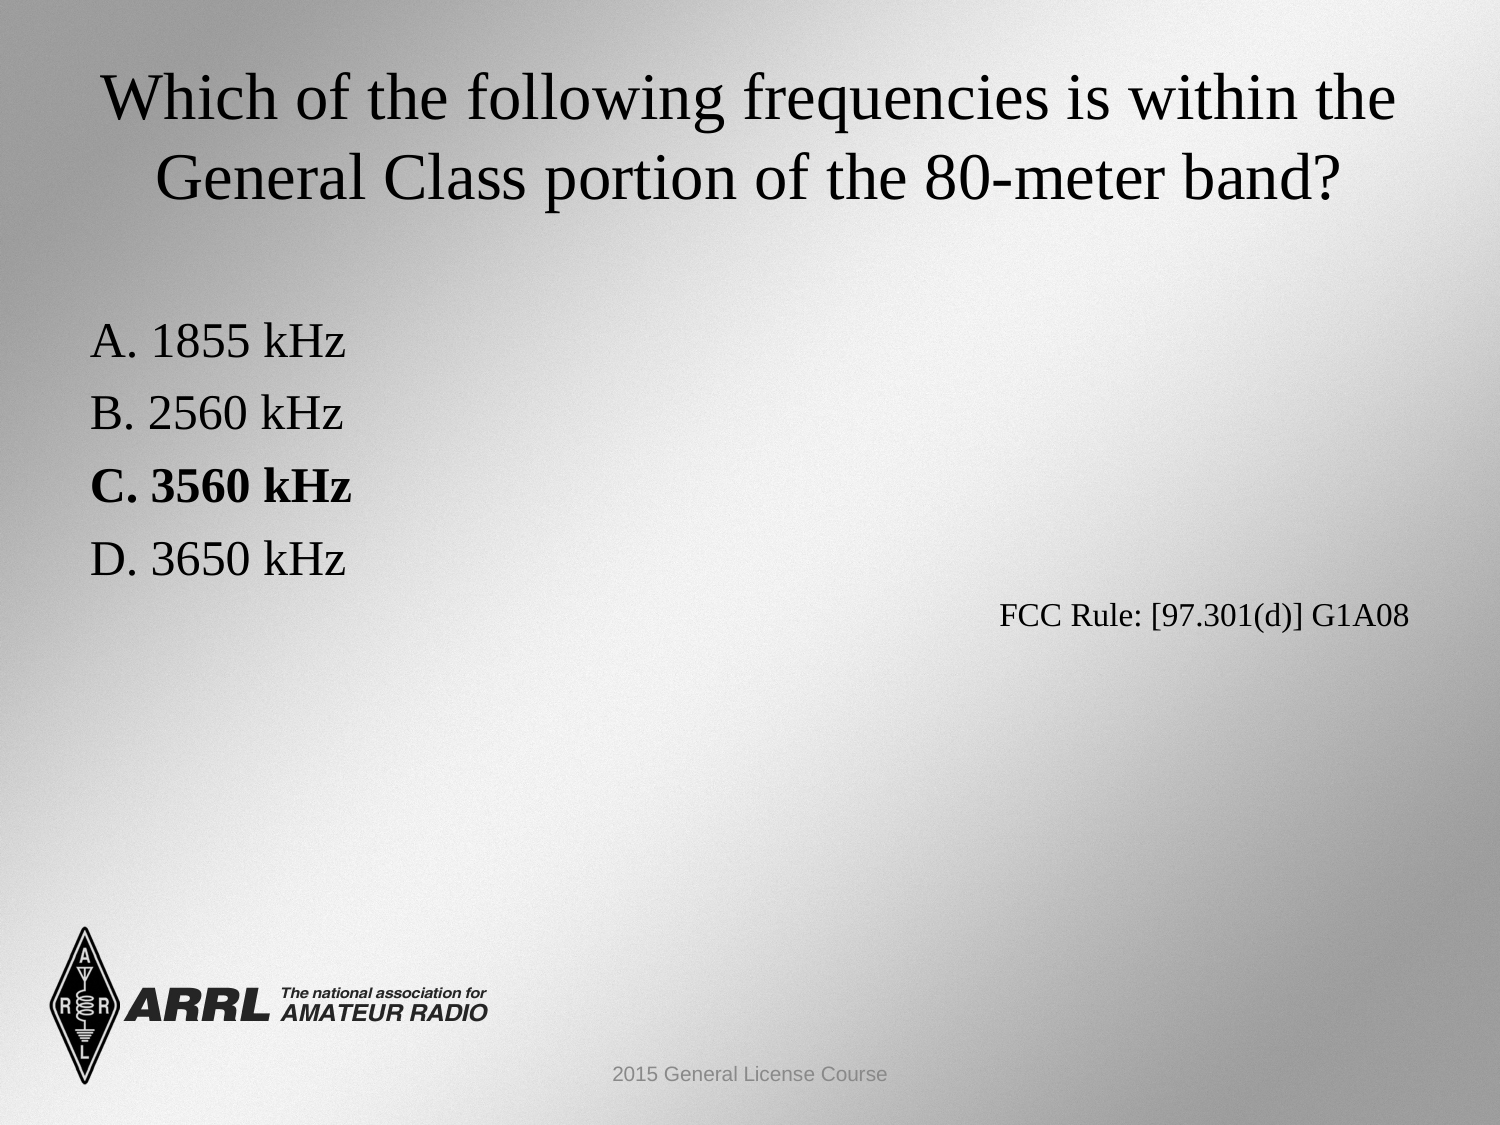

# Which of the following frequencies is within the General Class portion of the 80-meter band?
A. 1855 kHz
B. 2560 kHz
C. 3560 kHz
D. 3650 kHz
FCC Rule: [97.301(d)] G1A08
2015 General License Course